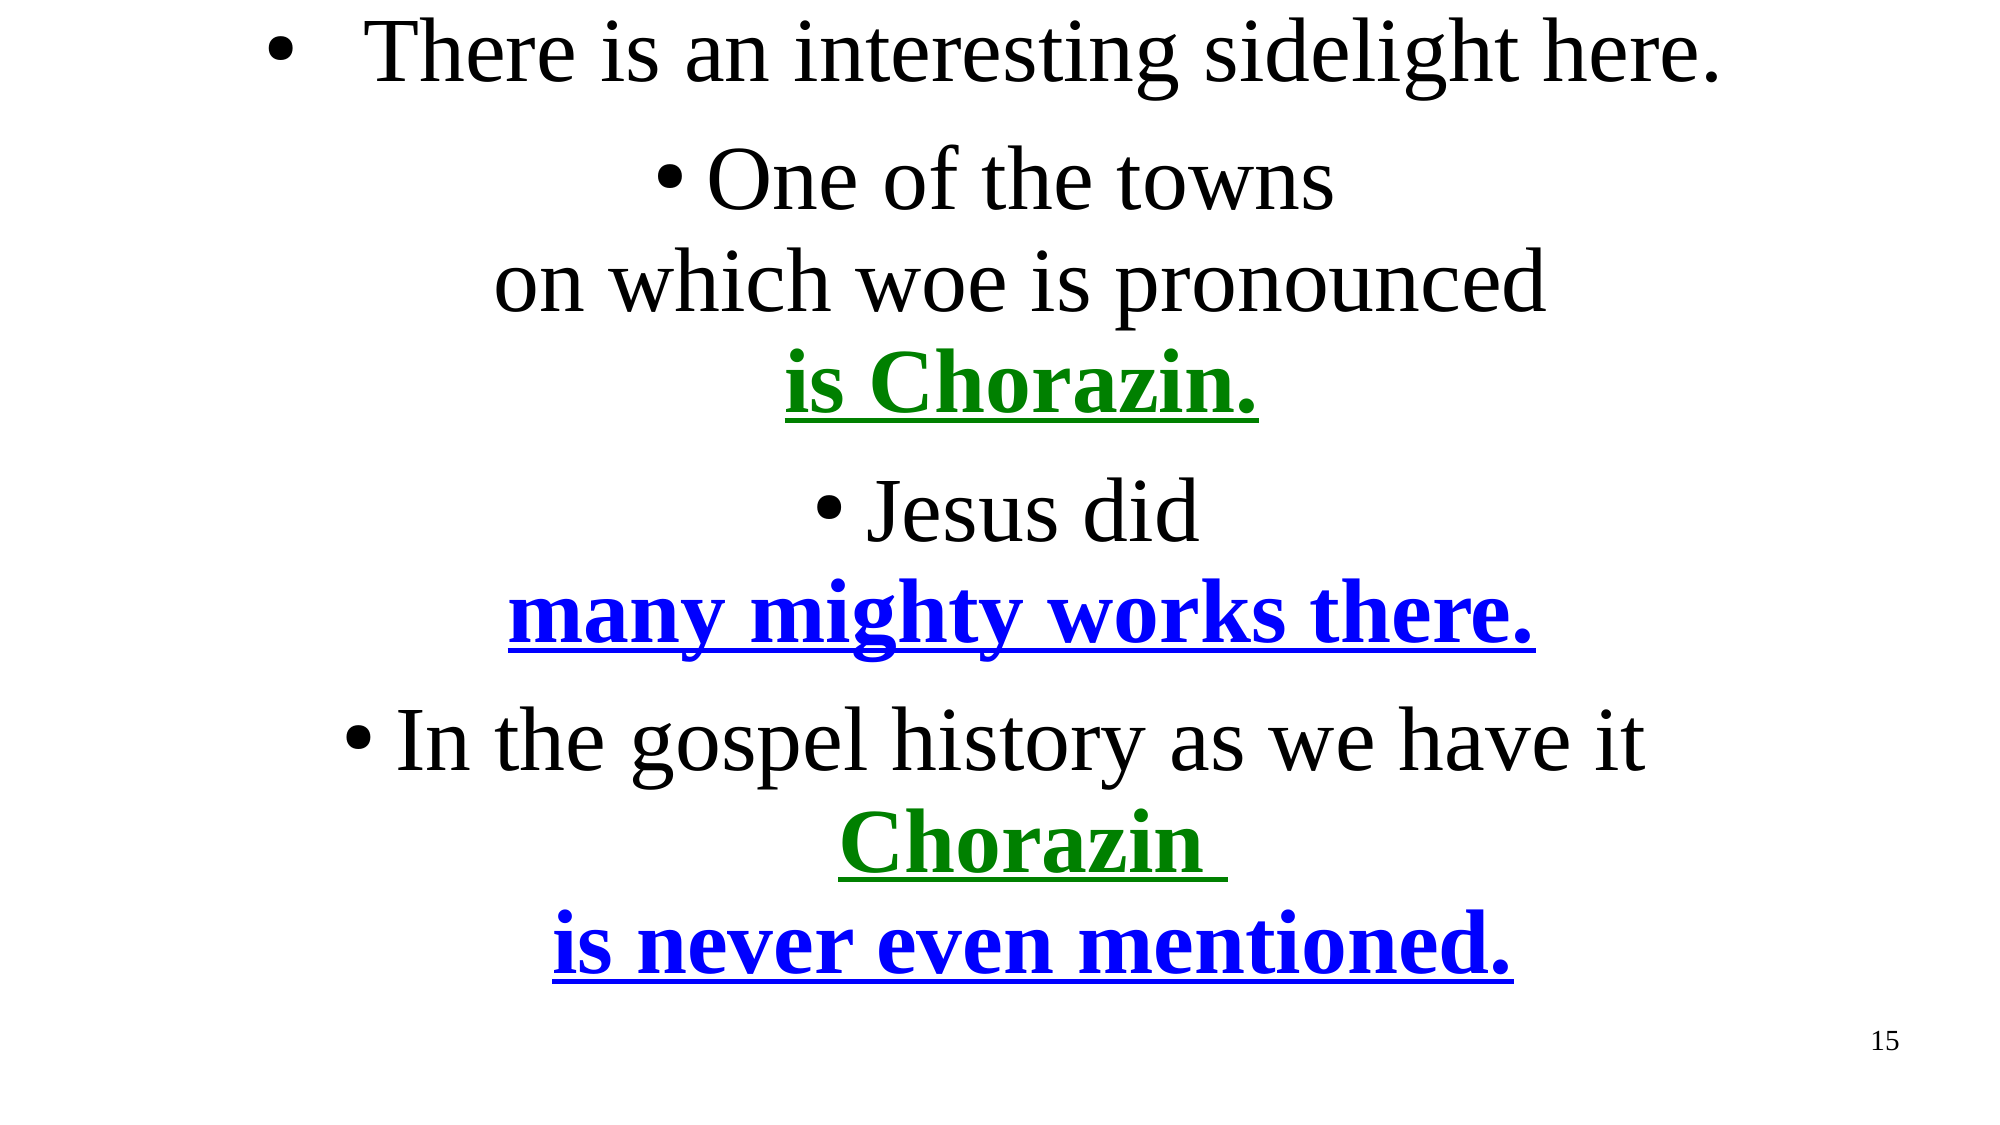

# There is an interesting sidelight here.
One of the towns
on which woe is pronounced
is Chorazin.
Jesus did
many mighty works there.
In the gospel history as we have it
Chorazin
is never even mentioned.
15